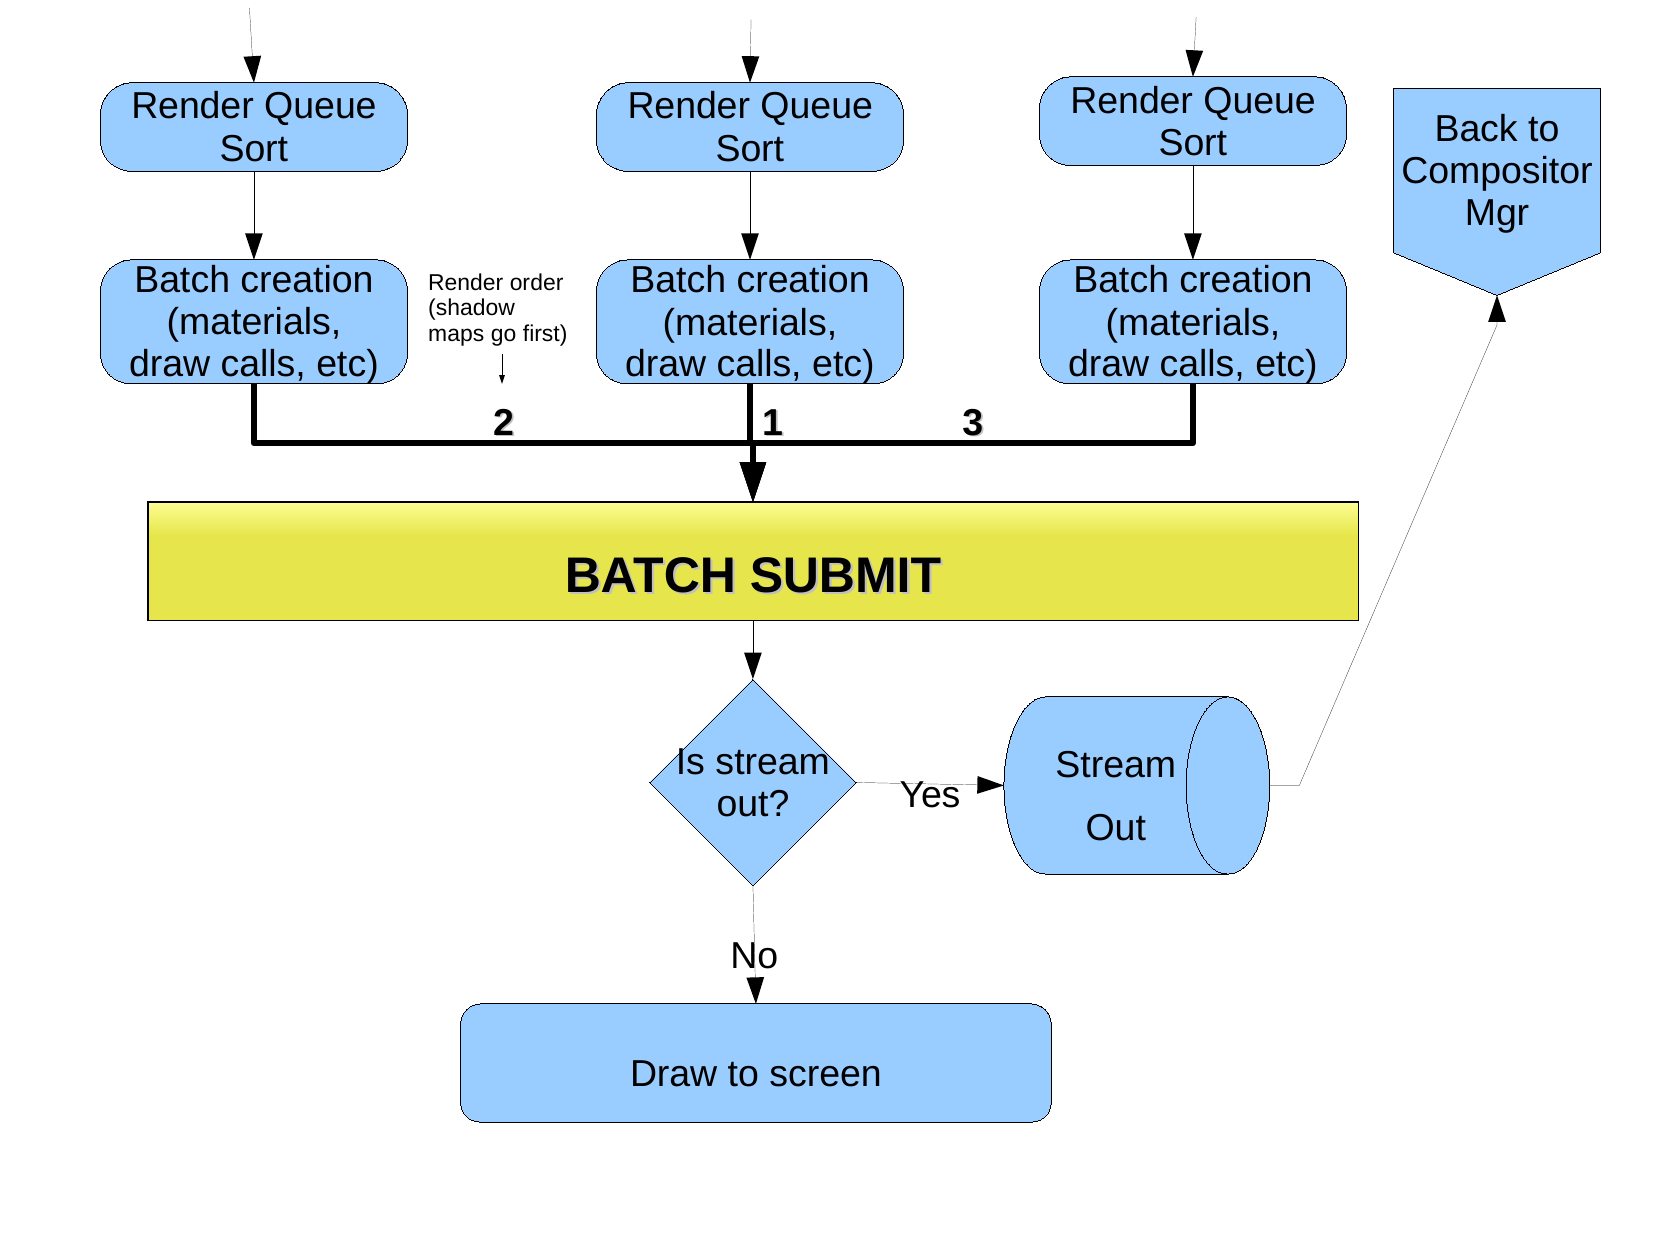

Render Queue Sort
Render Queue Sort
Render Queue Sort
Back to
Compositor
Mgr
Batch creation (materials, draw calls, etc)
Batch creation (materials, draw calls, etc)
Batch creation (materials, draw calls, etc)
Render order (shadow maps go first)
BATCH SUBMIT
Is stream
out?
Stream
Out
Draw to screen